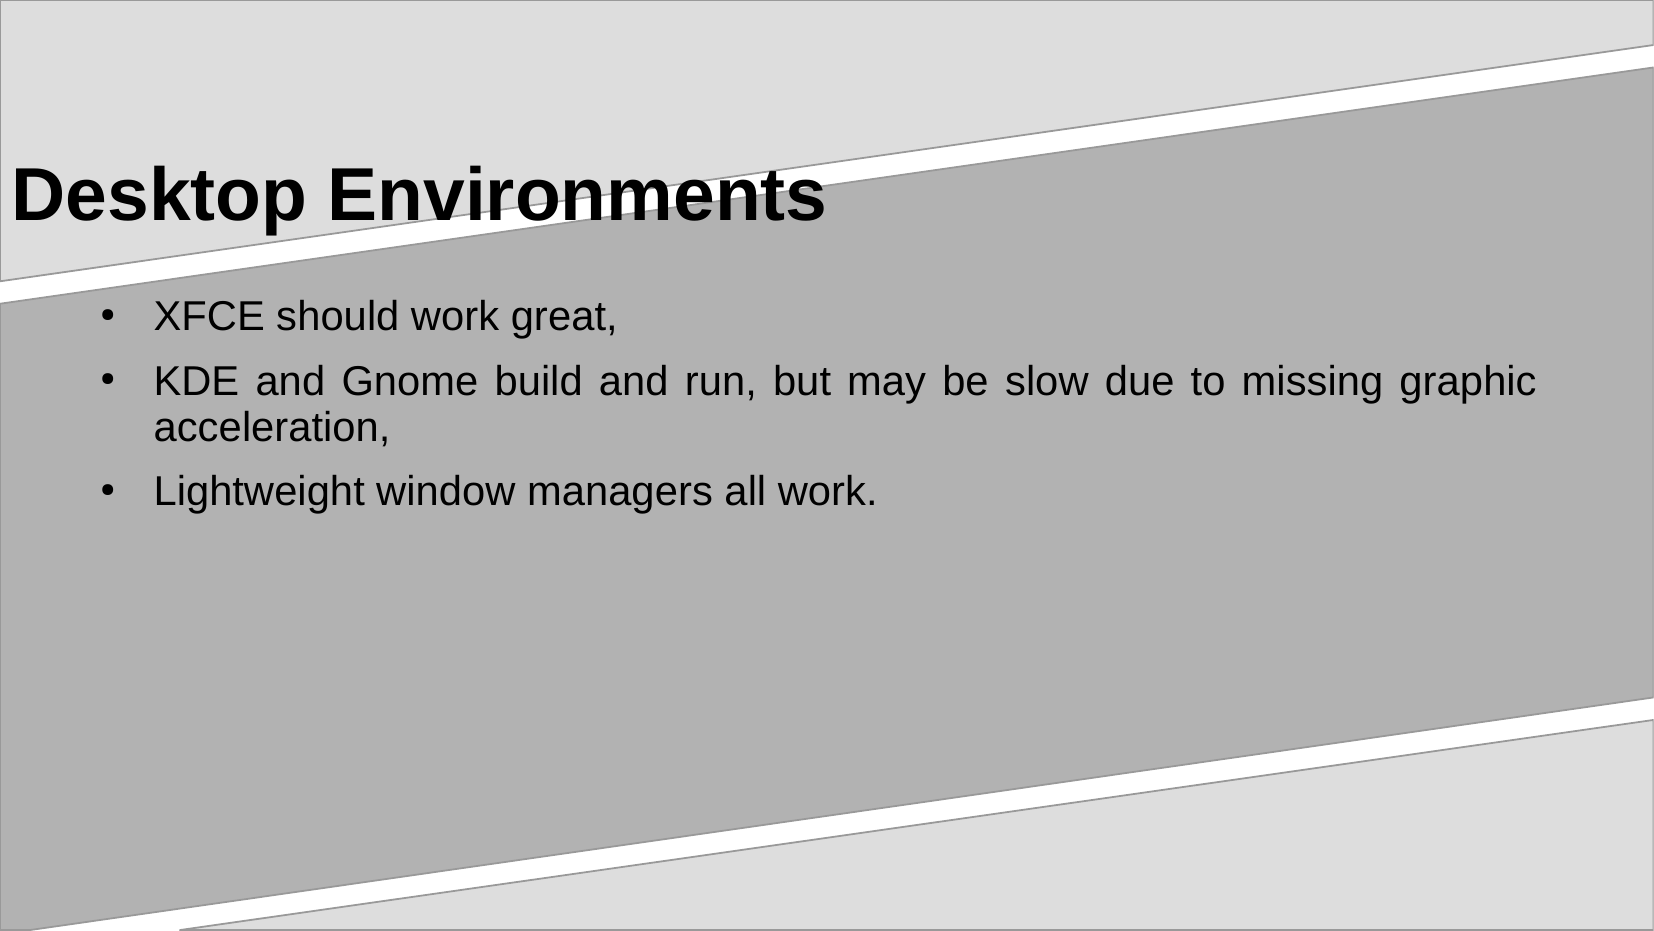

# Desktop Environments
XFCE should work great,
KDE and Gnome build and run, but may be slow due to missing graphic acceleration,
Lightweight window managers all work.